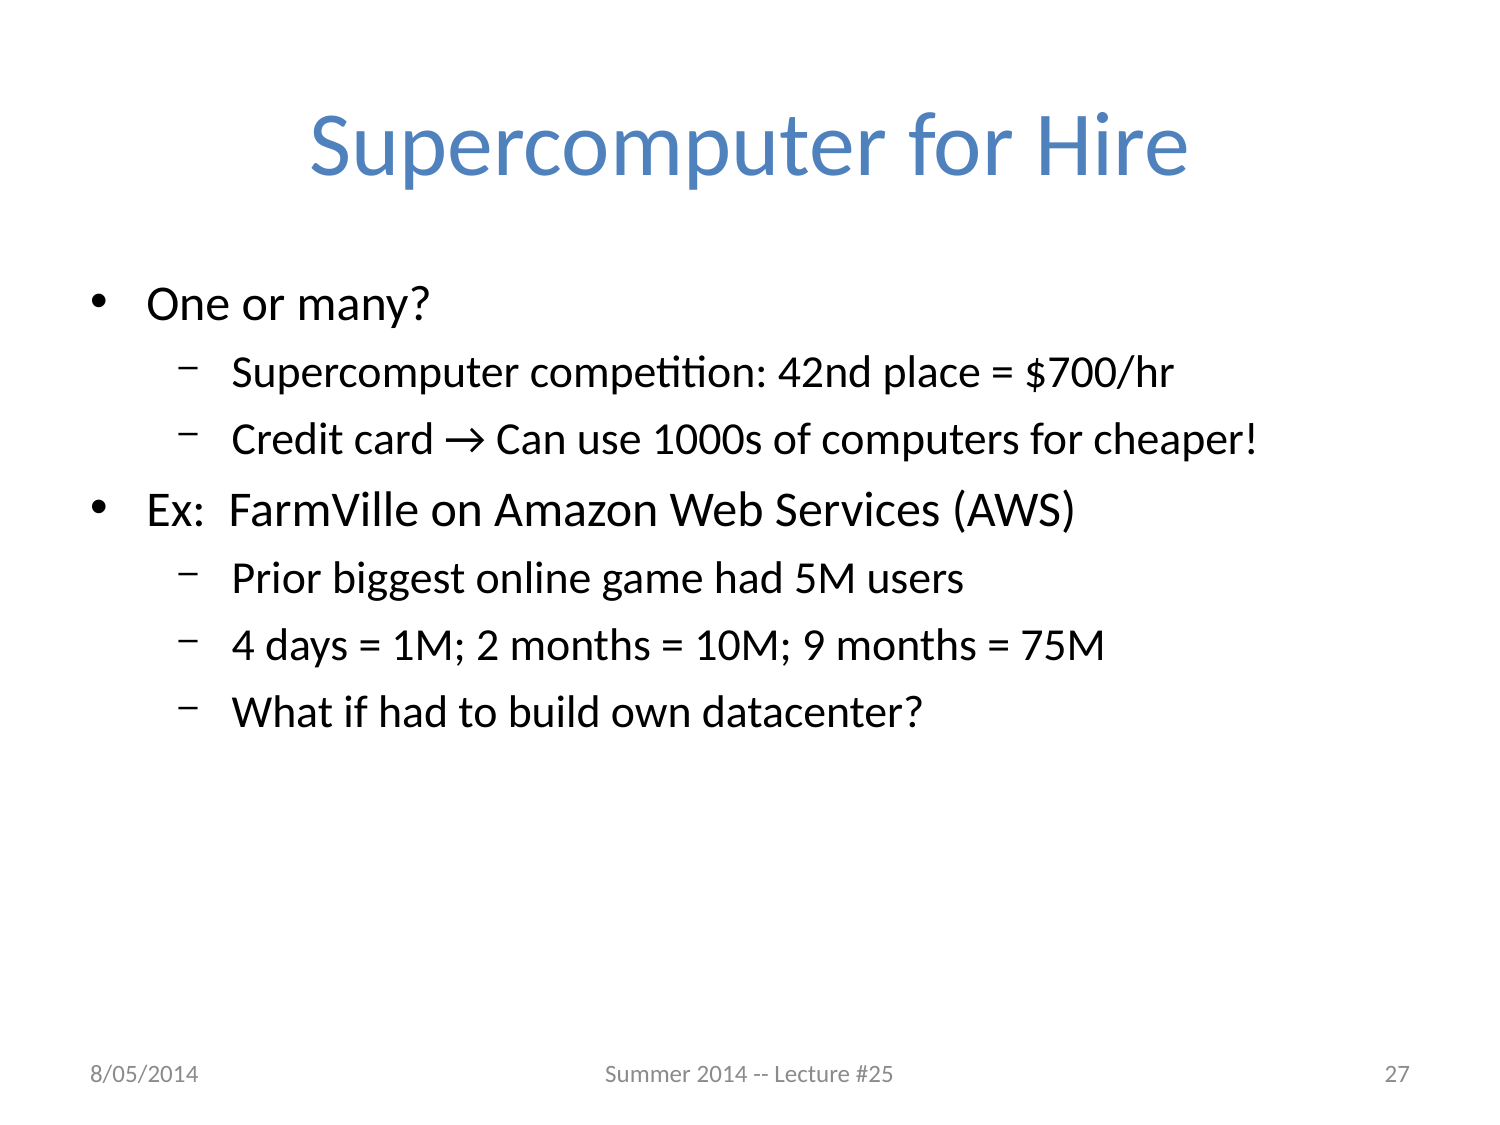

# Supercomputer for Hire
One or many?
Supercomputer competition: 42nd place = $700/hr
Credit card → Can use 1000s of computers for cheaper!
Ex: FarmVille on Amazon Web Services (AWS)
Prior biggest online game had 5M users
4 days = 1M; 2 months = 10M; 9 months = 75M
What if had to build own datacenter?
8/05/2014
Summer 2014 -- Lecture #25